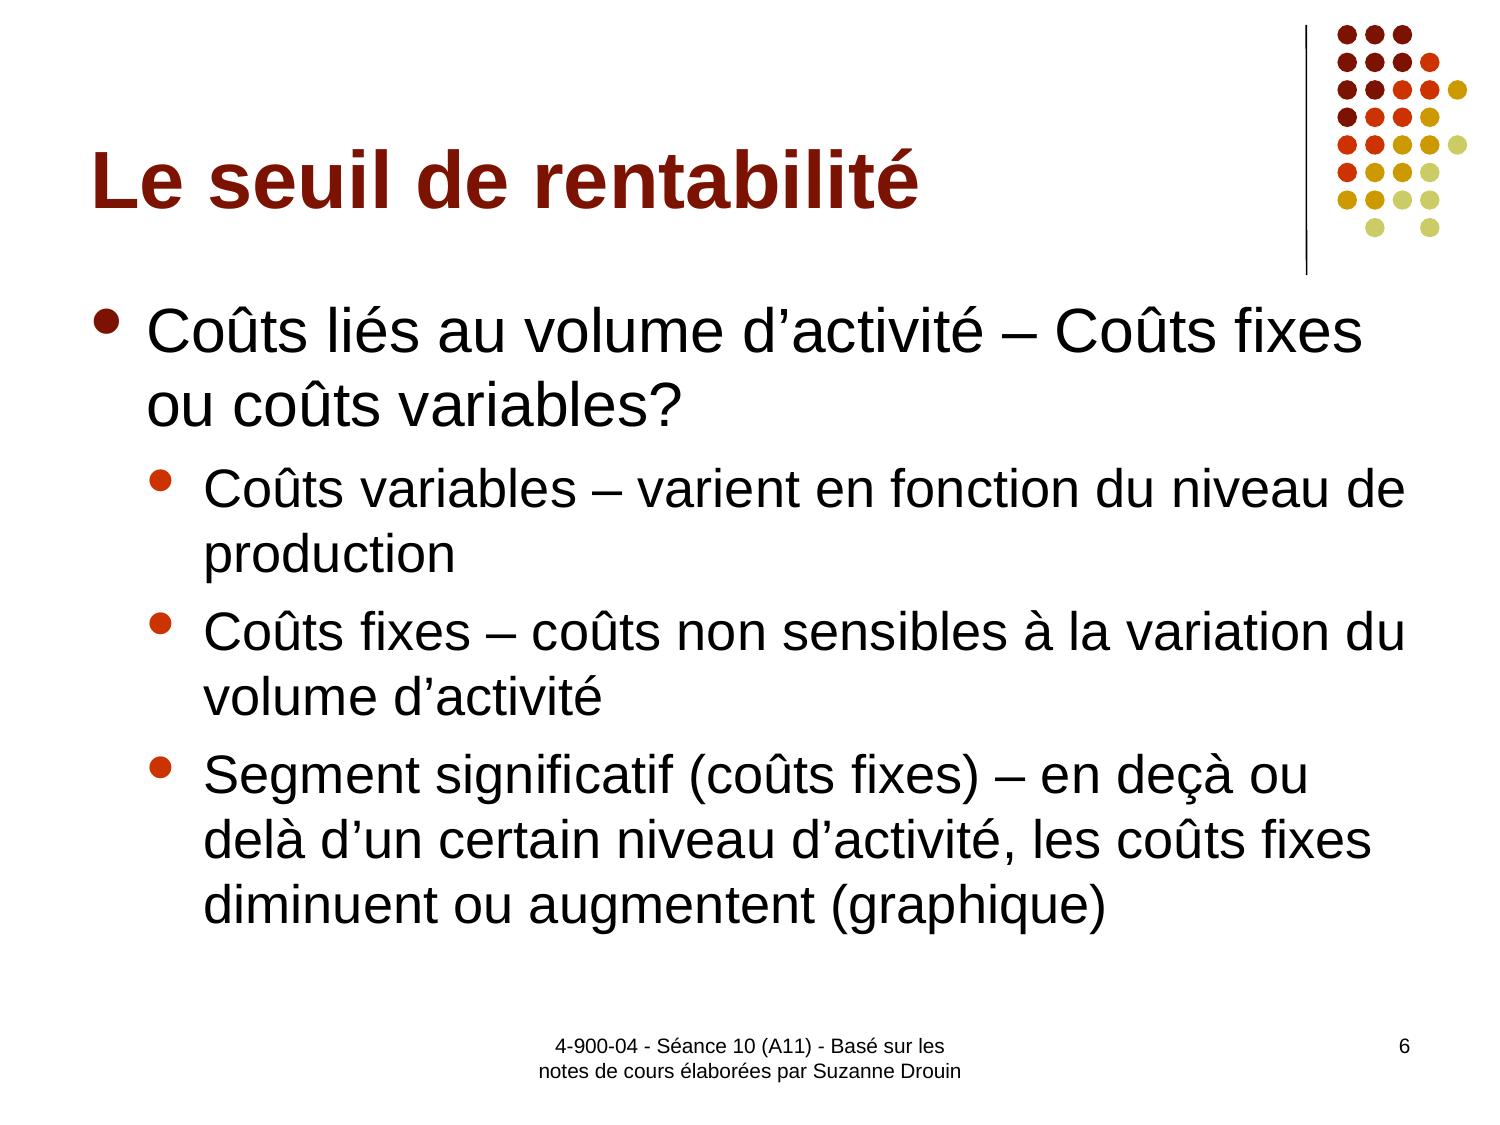

Le seuil de rentabilité
Coûts liés au volume d’activité – Coûts fixes ou coûts variables?
Coûts variables – varient en fonction du niveau de production
Coûts fixes – coûts non sensibles à la variation du volume d’activité
Segment significatif (coûts fixes) – en deçà ou delà d’un certain niveau d’activité, les coûts fixes diminuent ou augmentent (graphique)
4-900-04 - Séance 10 (A11) - Basé sur les notes de cours élaborées par Suzanne Drouin